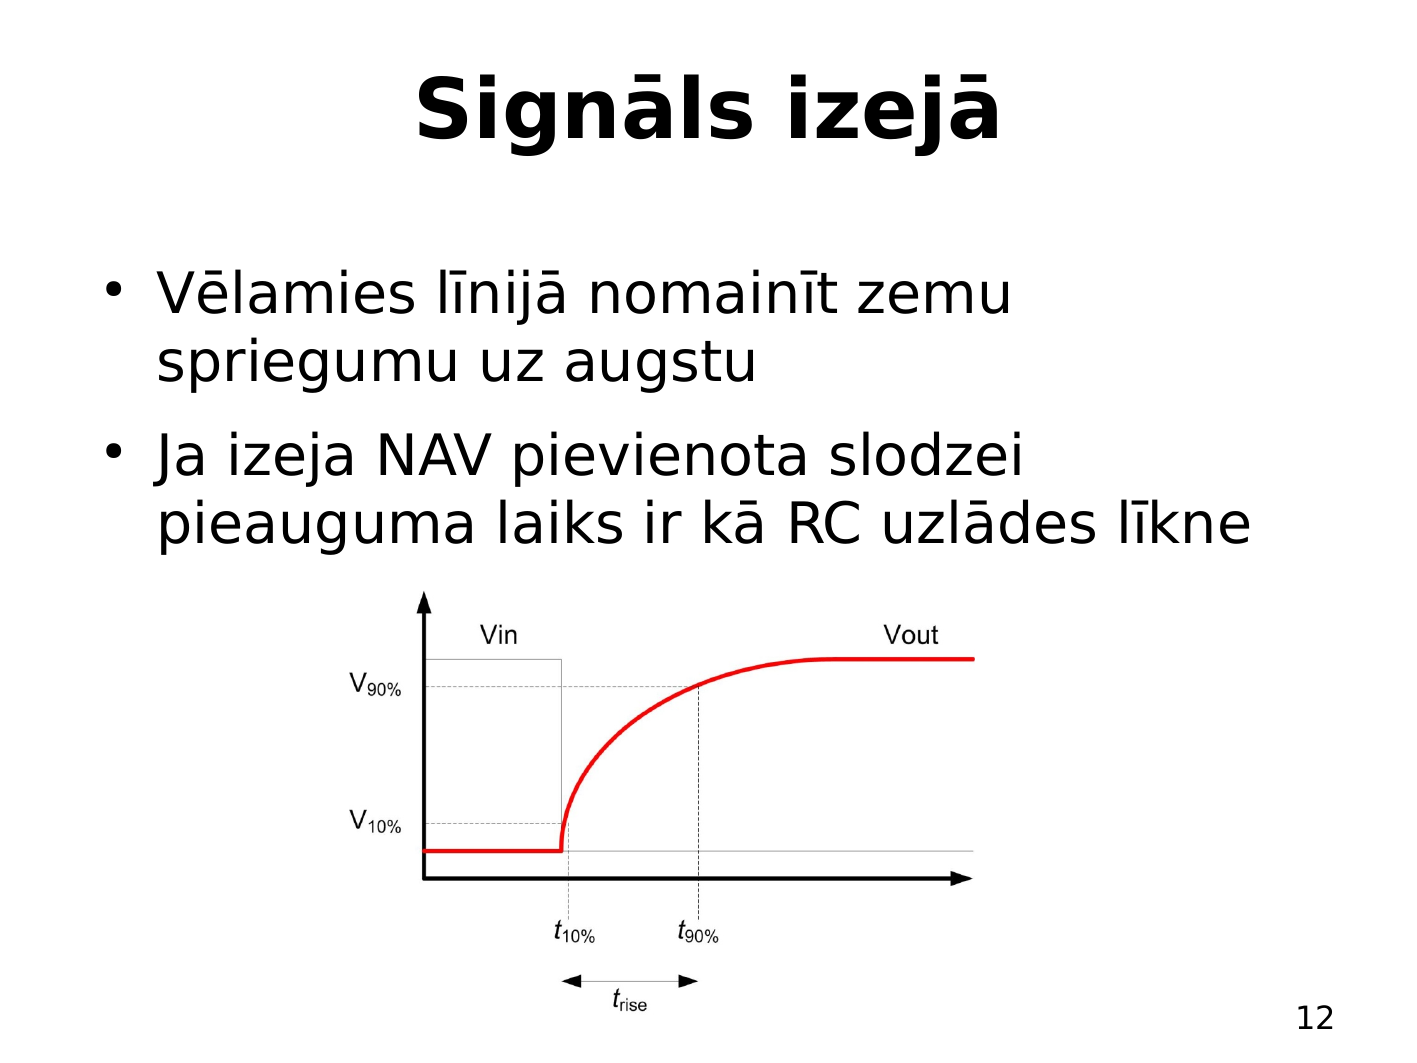

# Signāls izejā
Vēlamies līnijā nomainīt zemu spriegumu uz augstu
Ja izeja NAV pievienota slodzei pieauguma laiks ir kā RC uzlādes līkne